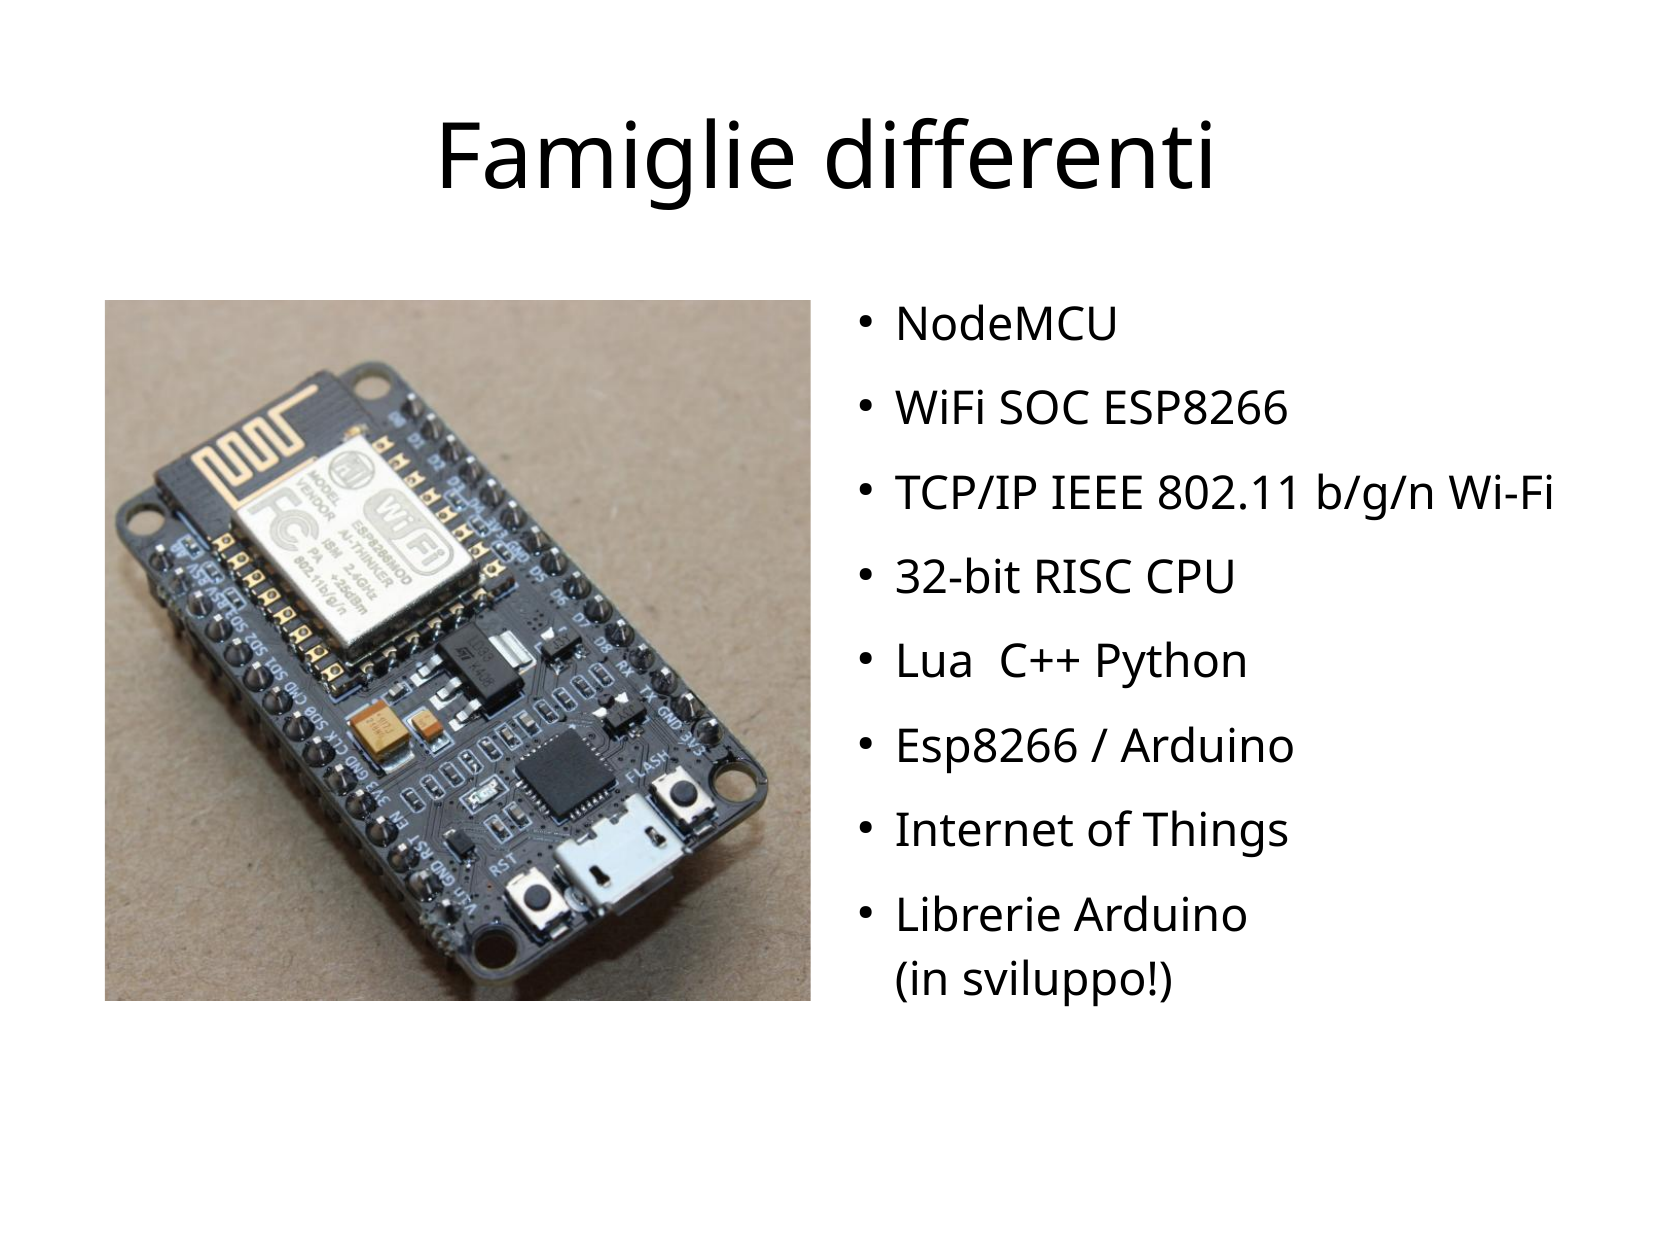

# Famiglie differenti
NodeMCU
WiFi SOC ESP8266
TCP/IP IEEE 802.11 b/g/n Wi-Fi
32-bit RISC CPU
Lua C++ Python
Esp8266 / Arduino
Internet of Things
Librerie Arduino
(in sviluppo!)